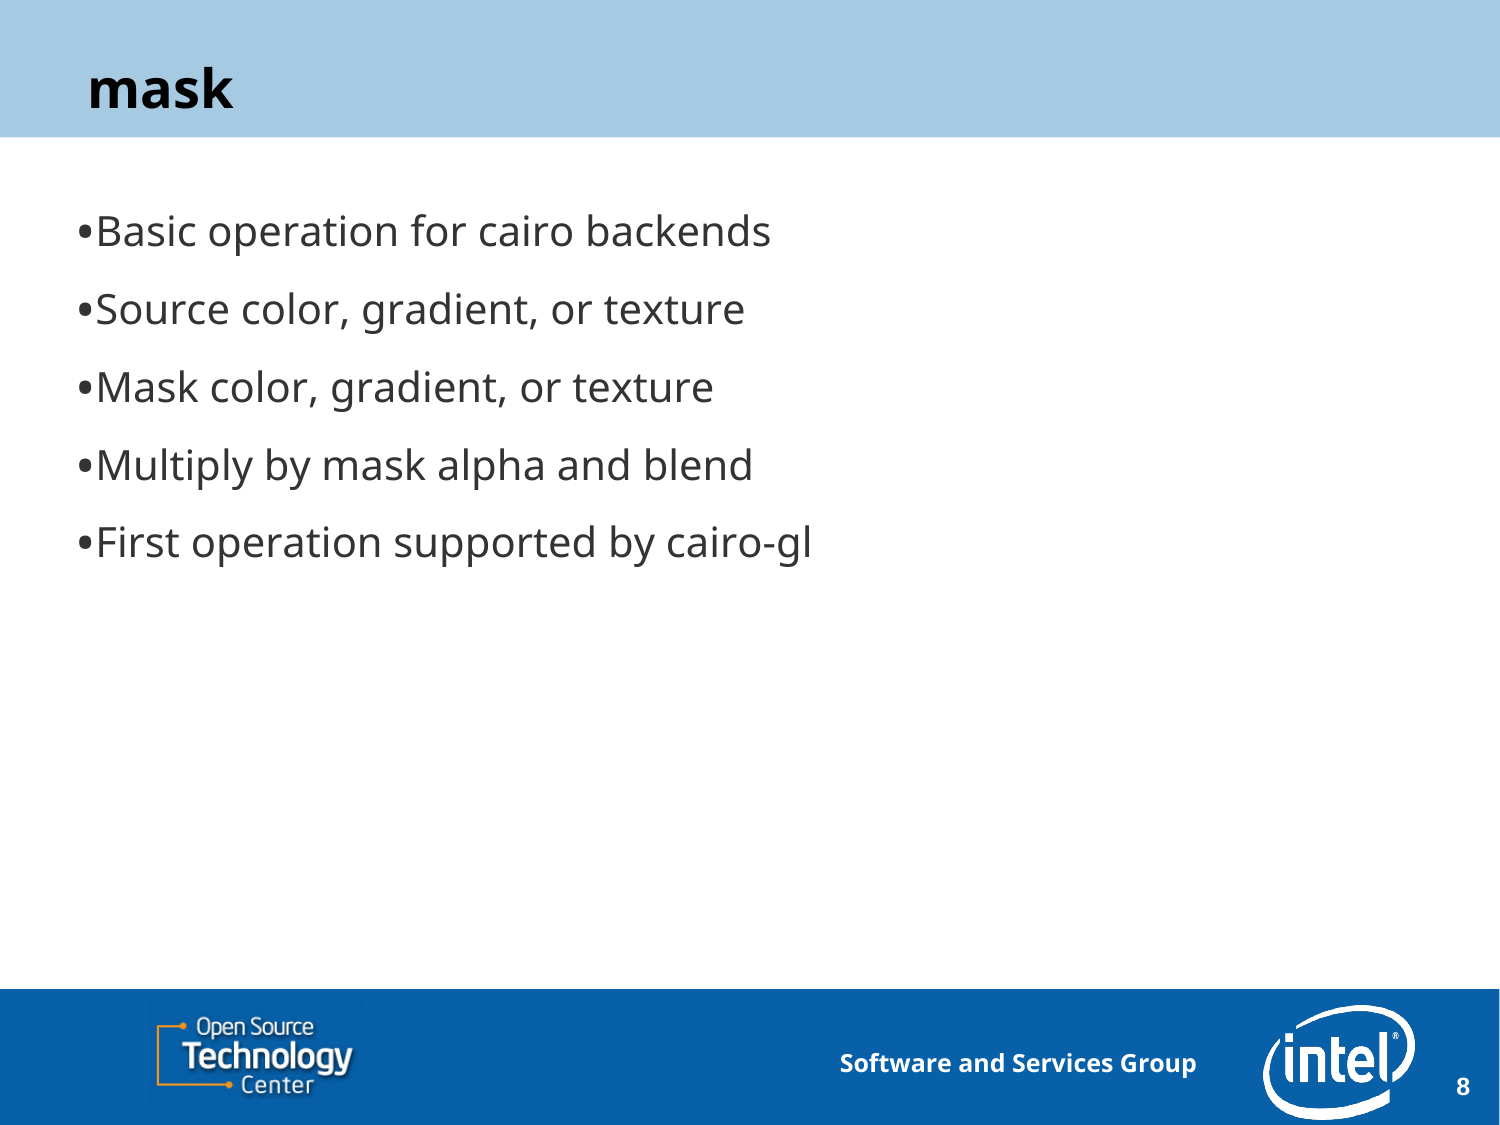

# mask
Basic operation for cairo backends
Source color, gradient, or texture
Mask color, gradient, or texture
Multiply by mask alpha and blend
First operation supported by cairo-gl